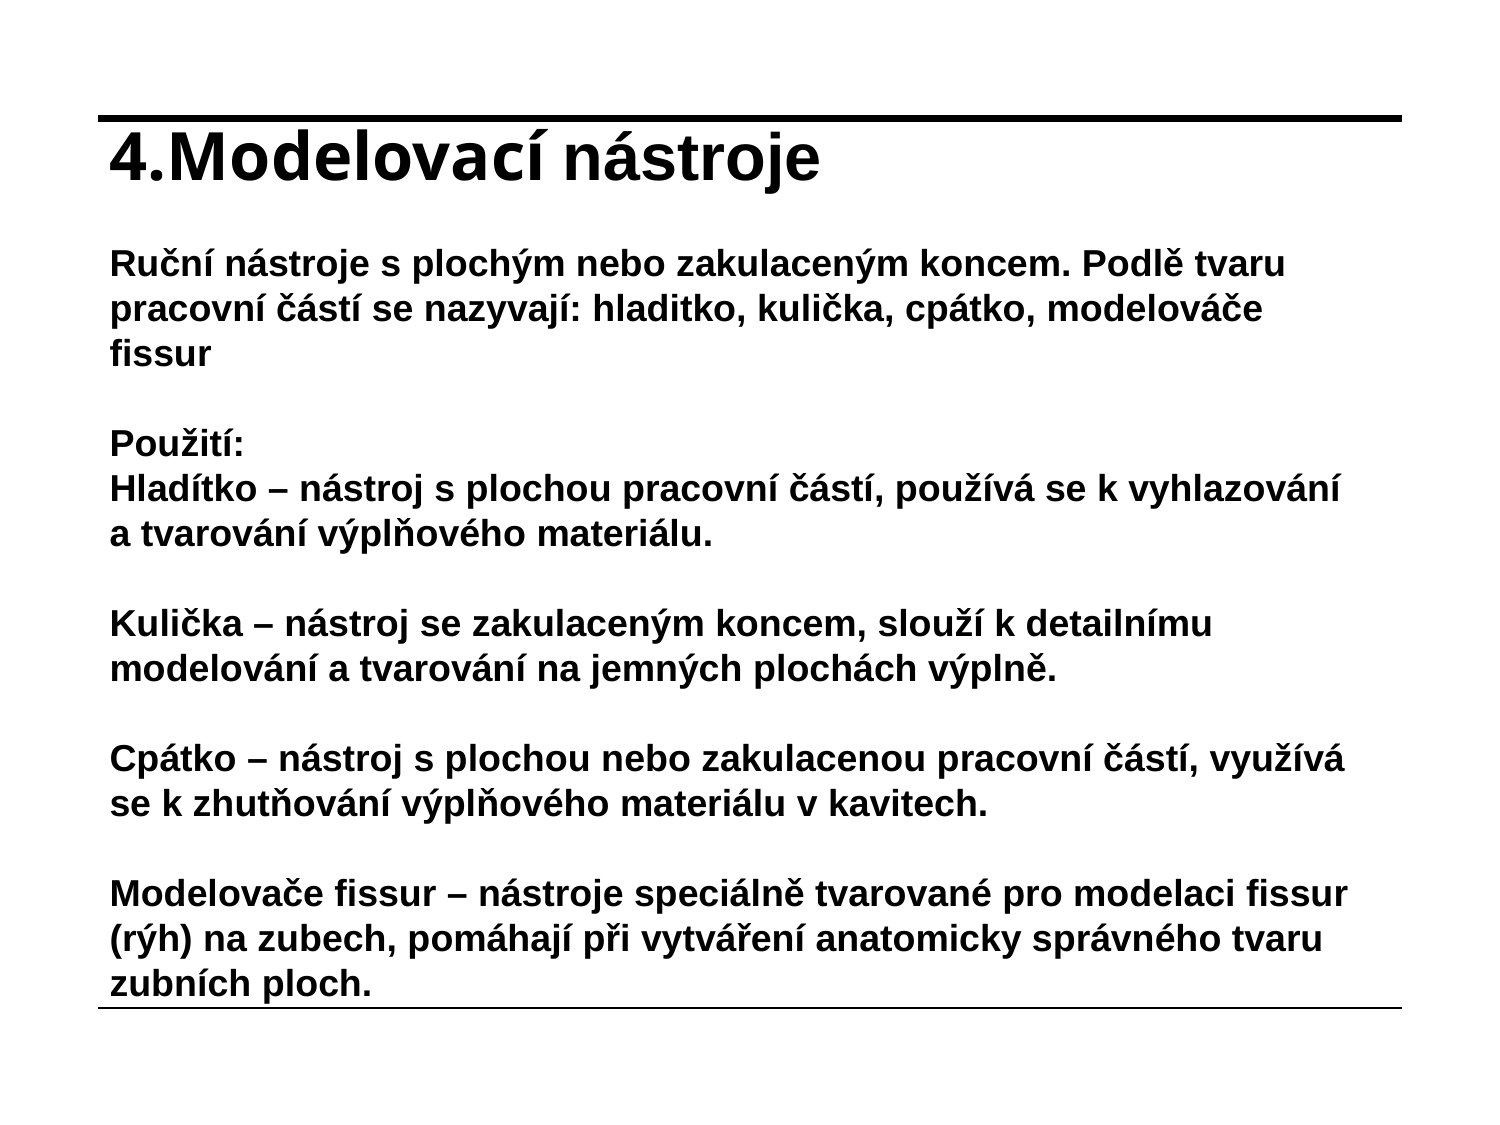

4.Modelovací nástroje
Ruční nástroje s plochým nebo zakulaceným koncem. Podlě tvaru pracovní částí se nazyvají: hladitko, kulička, cpátko, modelováče fissur
Použití:
Hladítko – nástroj s plochou pracovní částí, používá se k vyhlazování a tvarování výplňového materiálu.
Kulička – nástroj se zakulaceným koncem, slouží k detailnímu modelování a tvarování na jemných plochách výplně.
Cpátko – nástroj s plochou nebo zakulacenou pracovní částí, využívá se k zhutňování výplňového materiálu v kavitech.
Modelovače fissur – nástroje speciálně tvarované pro modelaci fissur (rýh) na zubech, pomáhají při vytváření anatomicky správného tvaru zubních ploch.